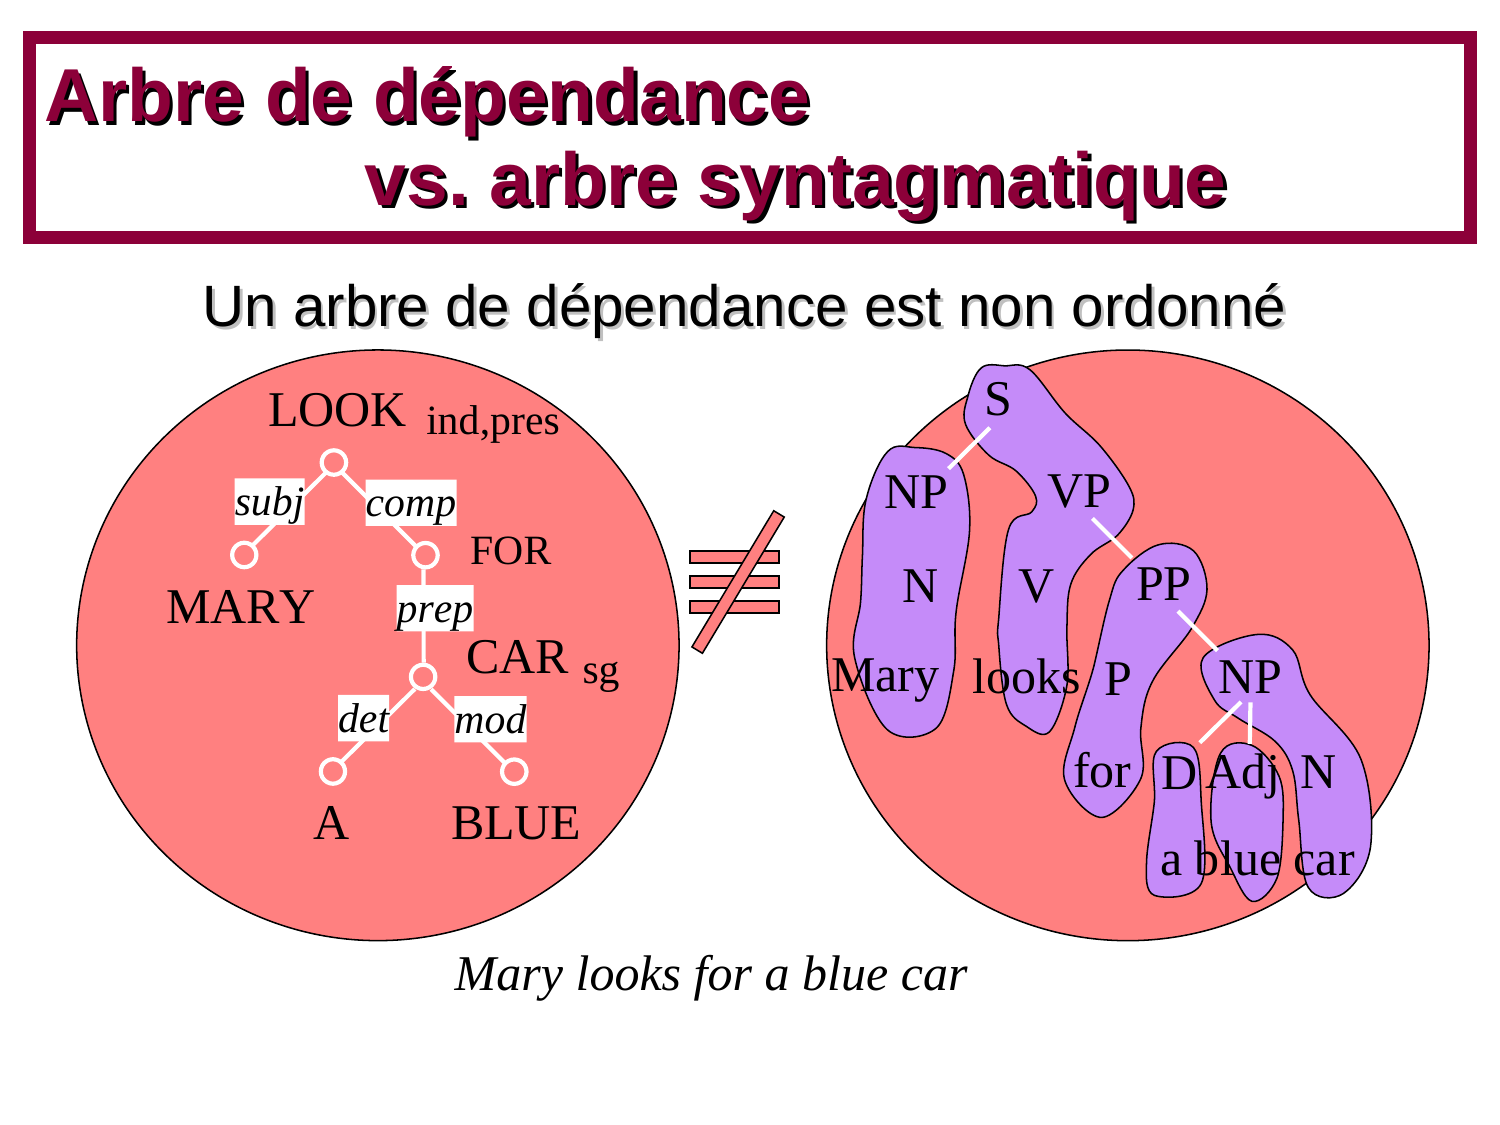

# Arbre de dépendance vs. arbre syntagmatique
Un arbre de dépendance est non ordonné
S
LOOK
ind,pres
subj
comp
FOR
MARY
prep
CAR
sg
det
mod
A
BLUE
VP
NP
PP
N
V
Mary
NP
looks
P
for
Adj
N
D
a blue car
Mary looks for a blue car